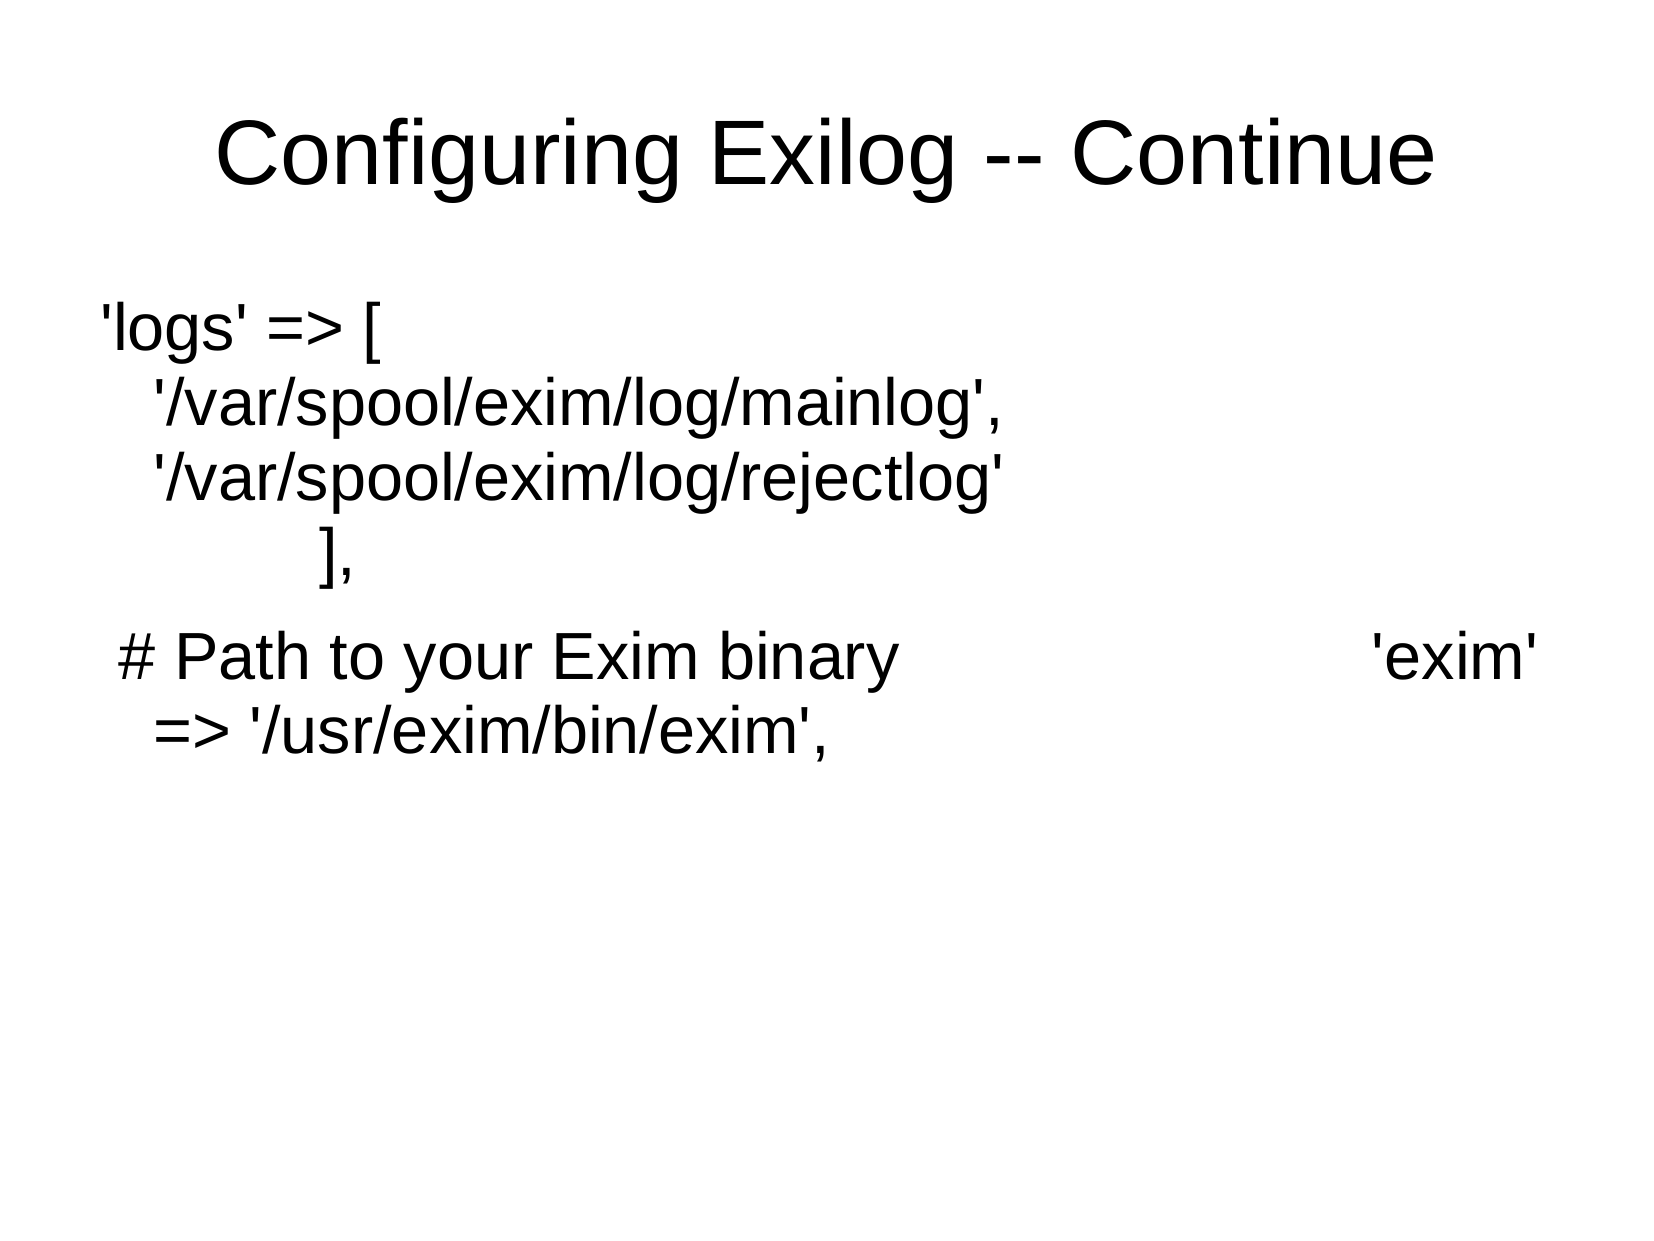

# Configuring Exilog -- Continue
'logs' => [	 	 			 	 	 '/var/spool/exim/log/mainlog',				 '/var/spool/exim/log/rejectlog'							 ],
 # Path to your Exim binary							 'exim' => '/usr/exim/bin/exim',